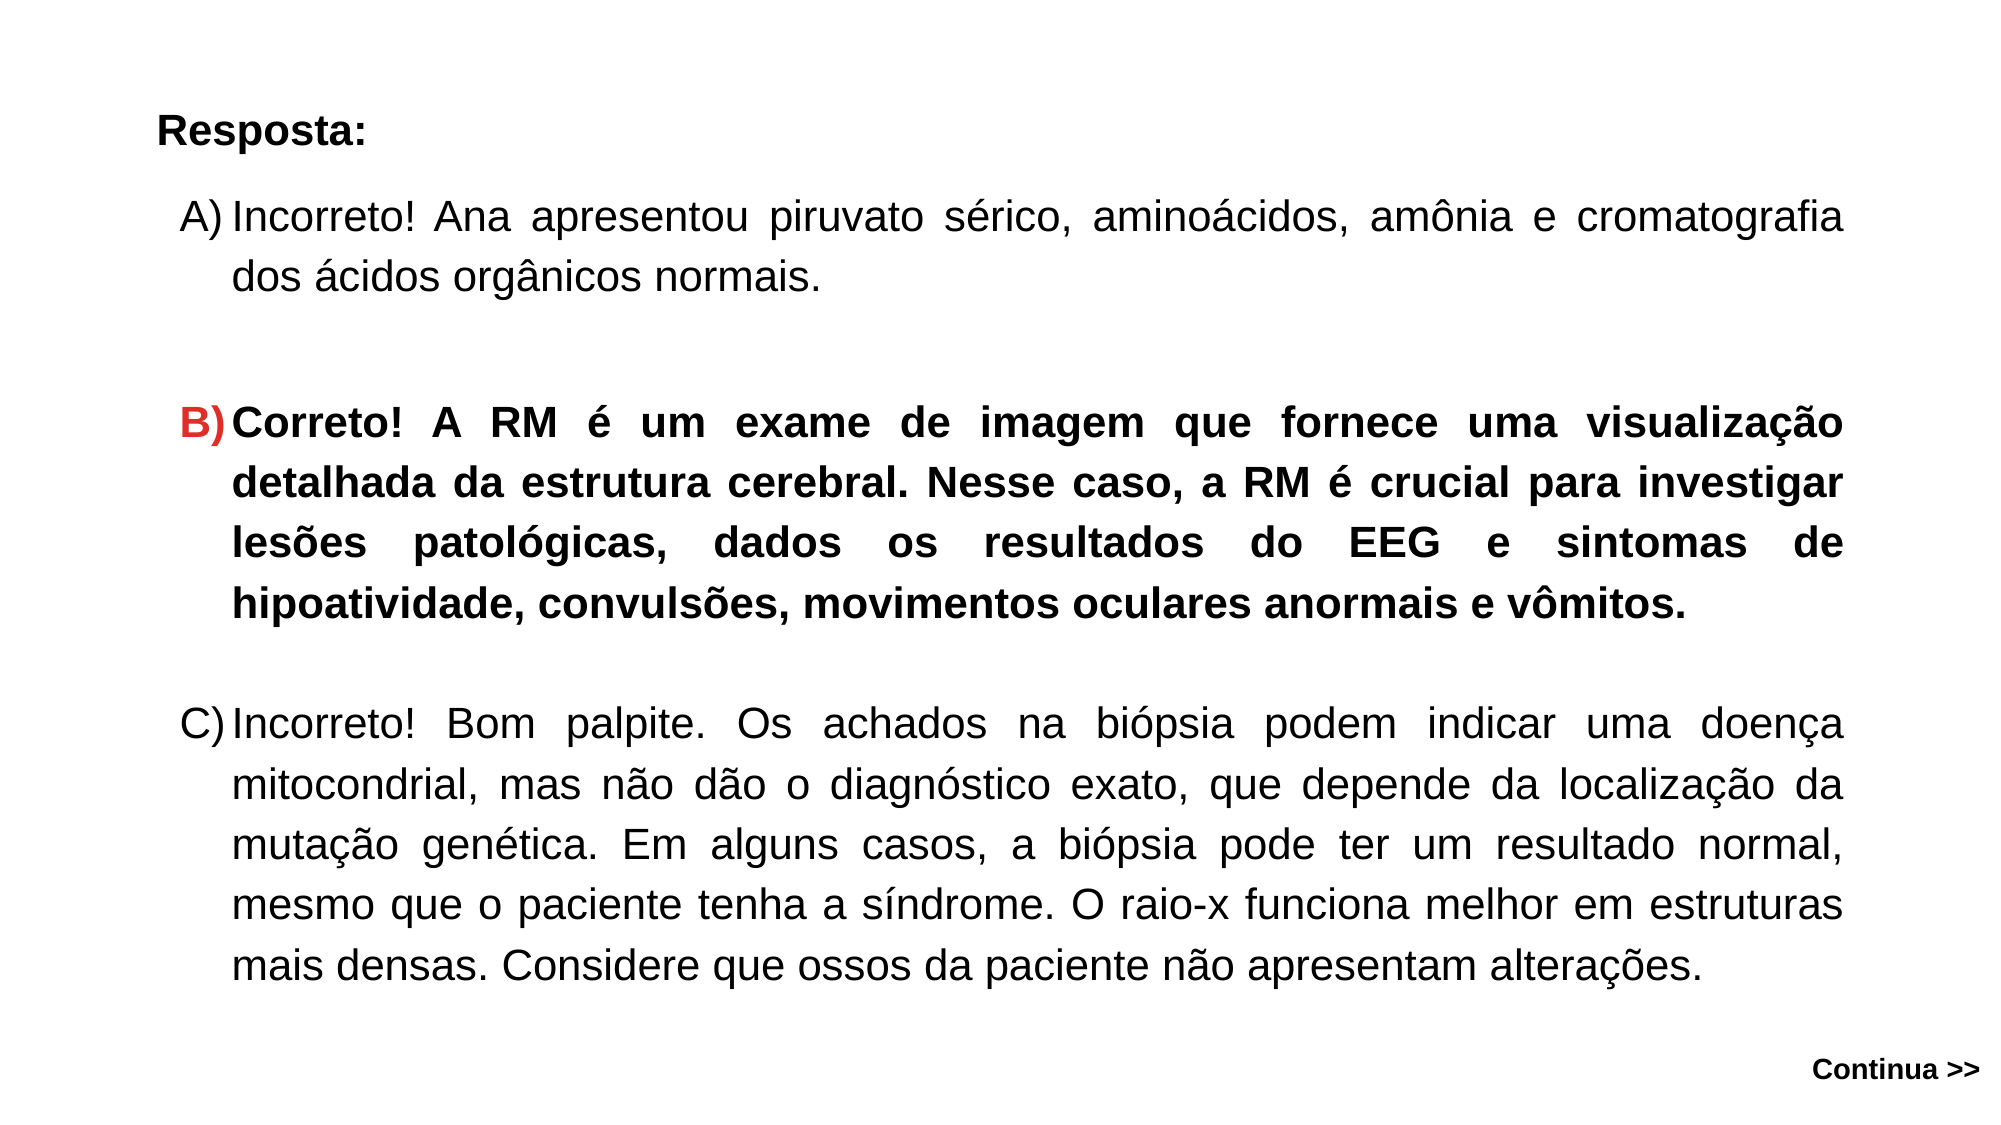

Resposta:
Incorreto! Ana apresentou piruvato sérico, aminoácidos, amônia e cromatografia dos ácidos orgânicos normais.
Correto! A RM é um exame de imagem que fornece uma visualização detalhada da estrutura cerebral. Nesse caso, a RM é crucial para investigar lesões patológicas, dados os resultados do EEG e sintomas de hipoatividade, convulsões, movimentos oculares anormais e vômitos.
Incorreto! Bom palpite. Os achados na biópsia podem indicar uma doença mitocondrial, mas não dão o diagnóstico exato, que depende da localização da mutação genética. Em alguns casos, a biópsia pode ter um resultado normal, mesmo que o paciente tenha a síndrome. O raio-x funciona melhor em estruturas mais densas. Considere que ossos da paciente não apresentam alterações.
Continua >>